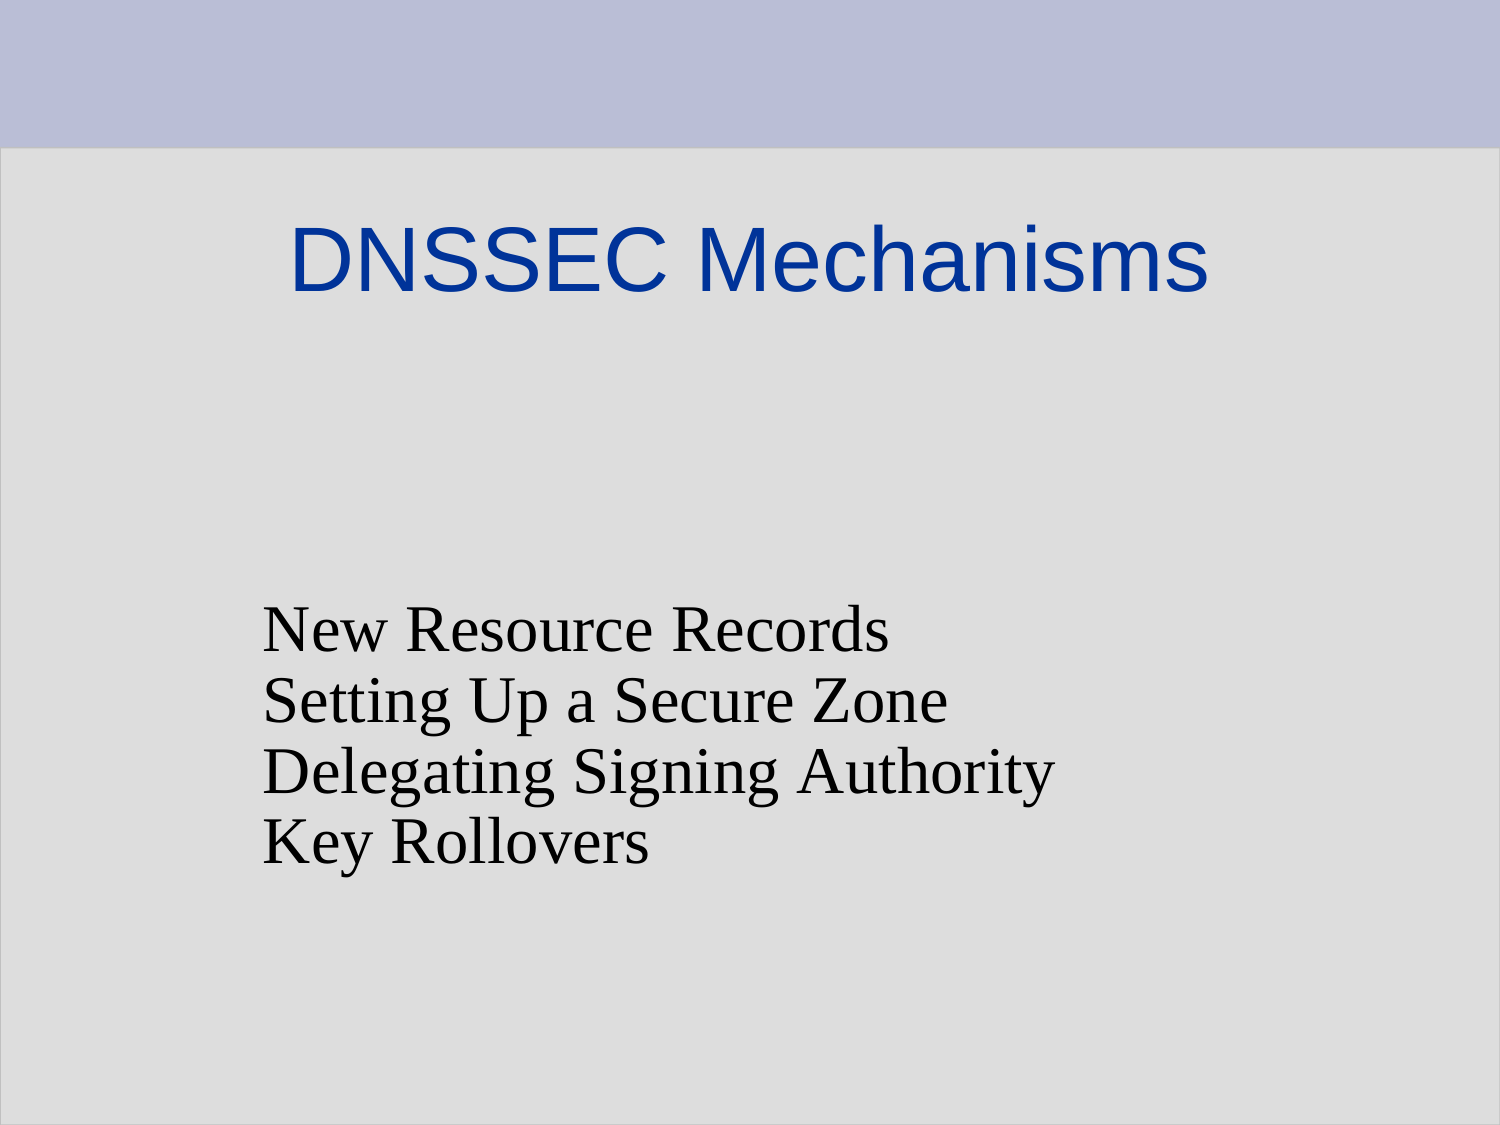

# DNSSEC Mechanisms
 New Resource Records
 Setting Up a Secure Zone
 Delegating Signing Authority
 Key Rollovers